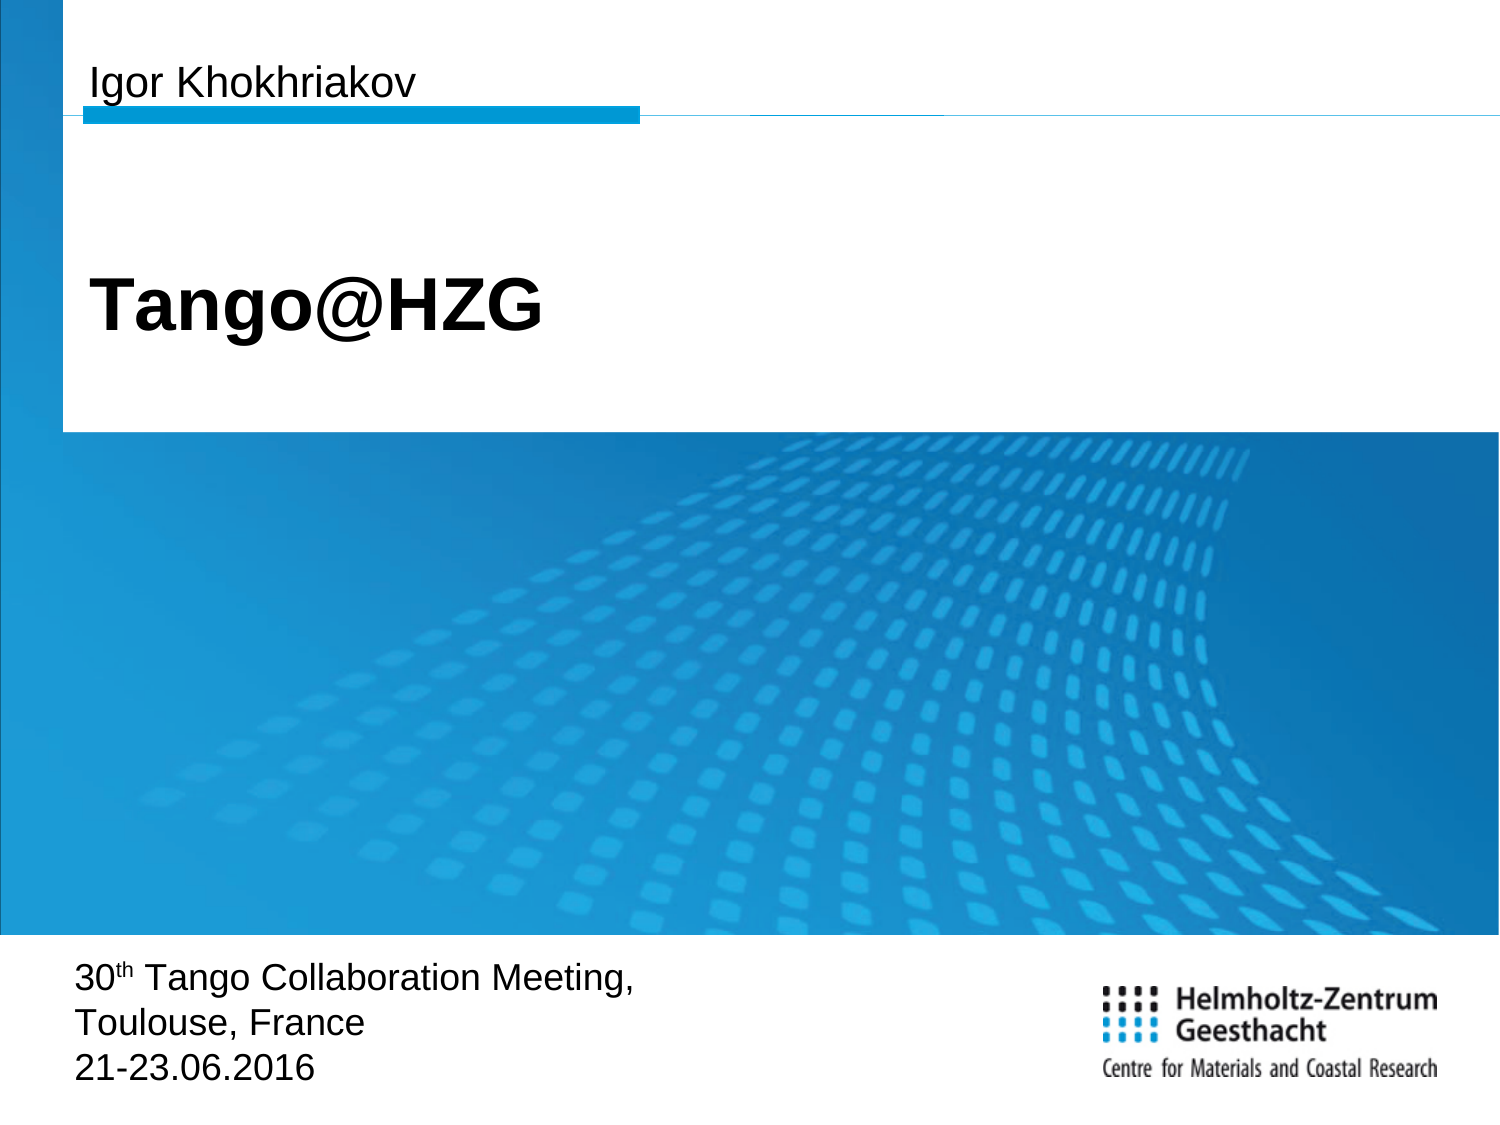

Igor Khokhriakov
Tango@HZG
30th Tango Collaboration Meeting,
Toulouse, France
21-23.06.2016